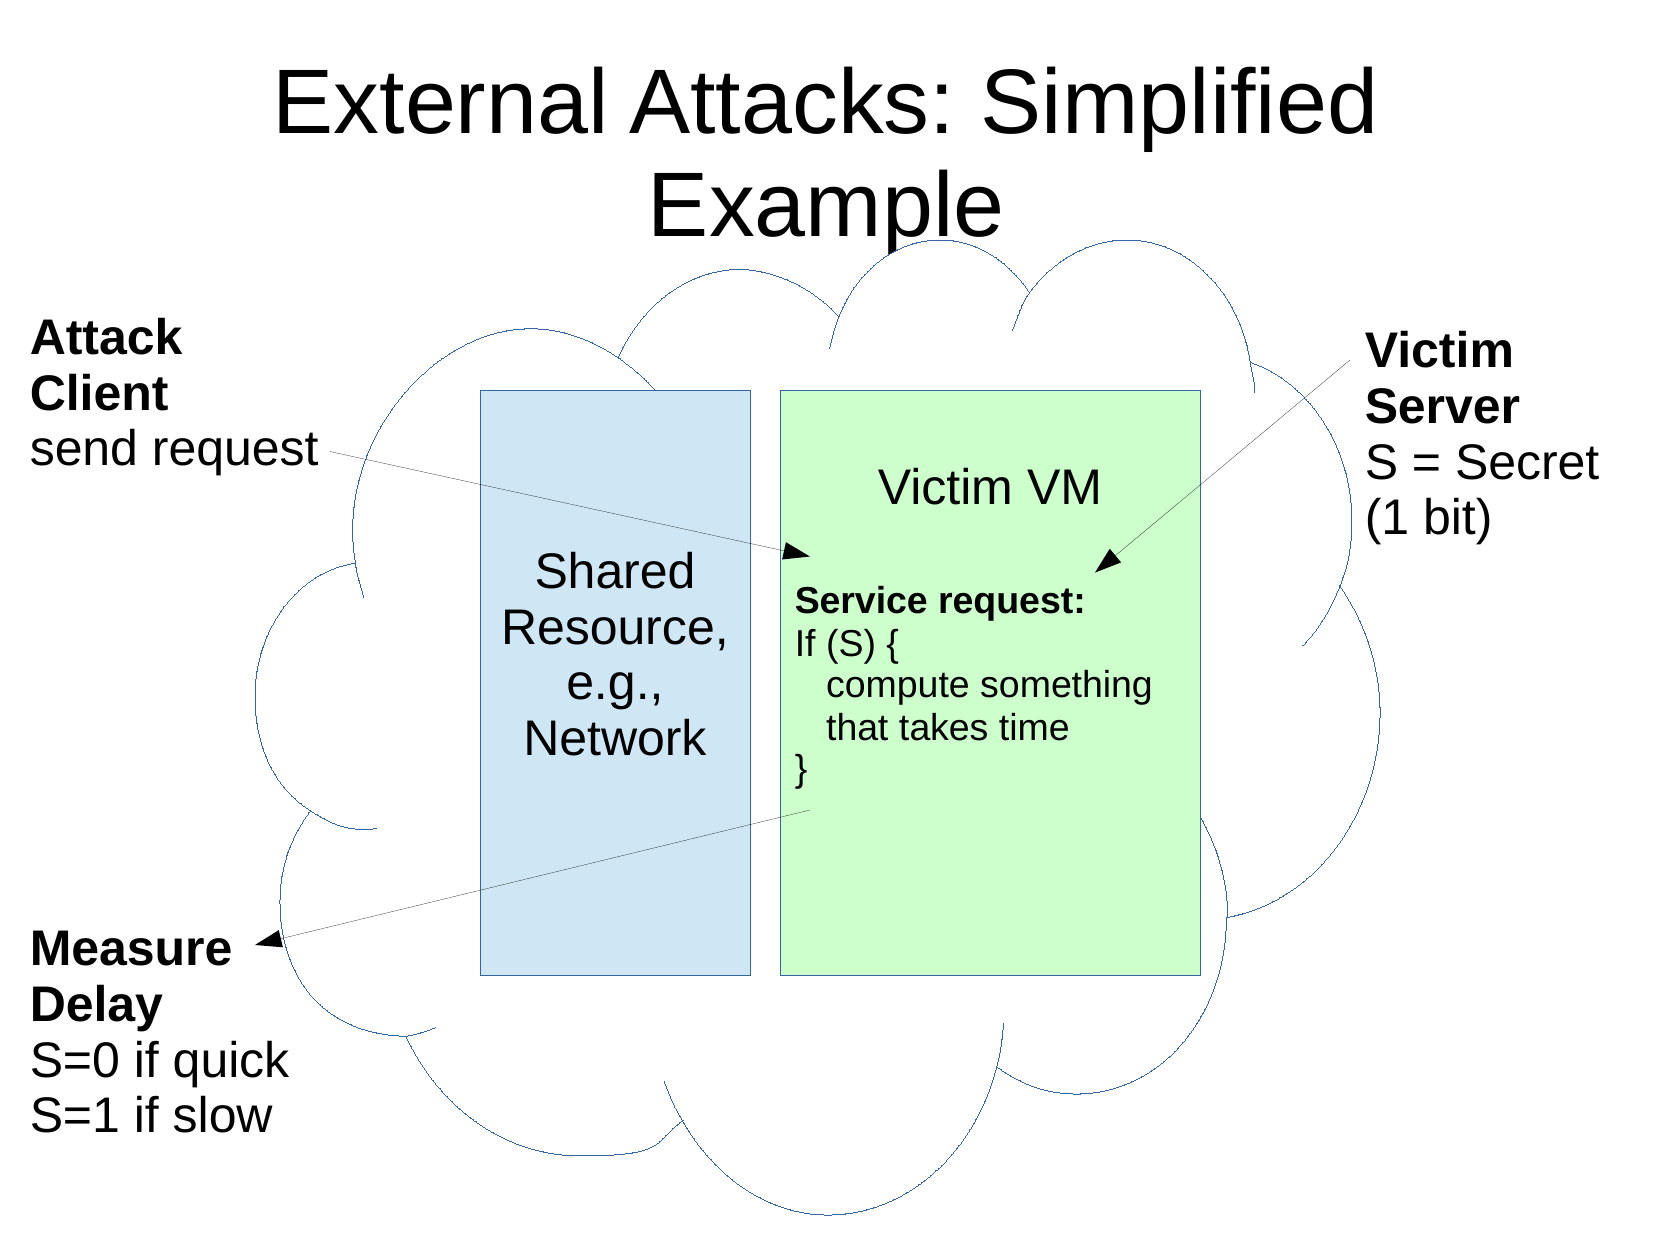

# External Attacks: Simplified Example
Attack
Client
send request
Victim
Server
S = Secret
(1 bit)
Service request:
If (S) {
 compute something
 that takes time
}
Shared
Resource,
e.g.,
Network
Victim VM
Measure
Delay
S=0 if quick
S=1 if slow